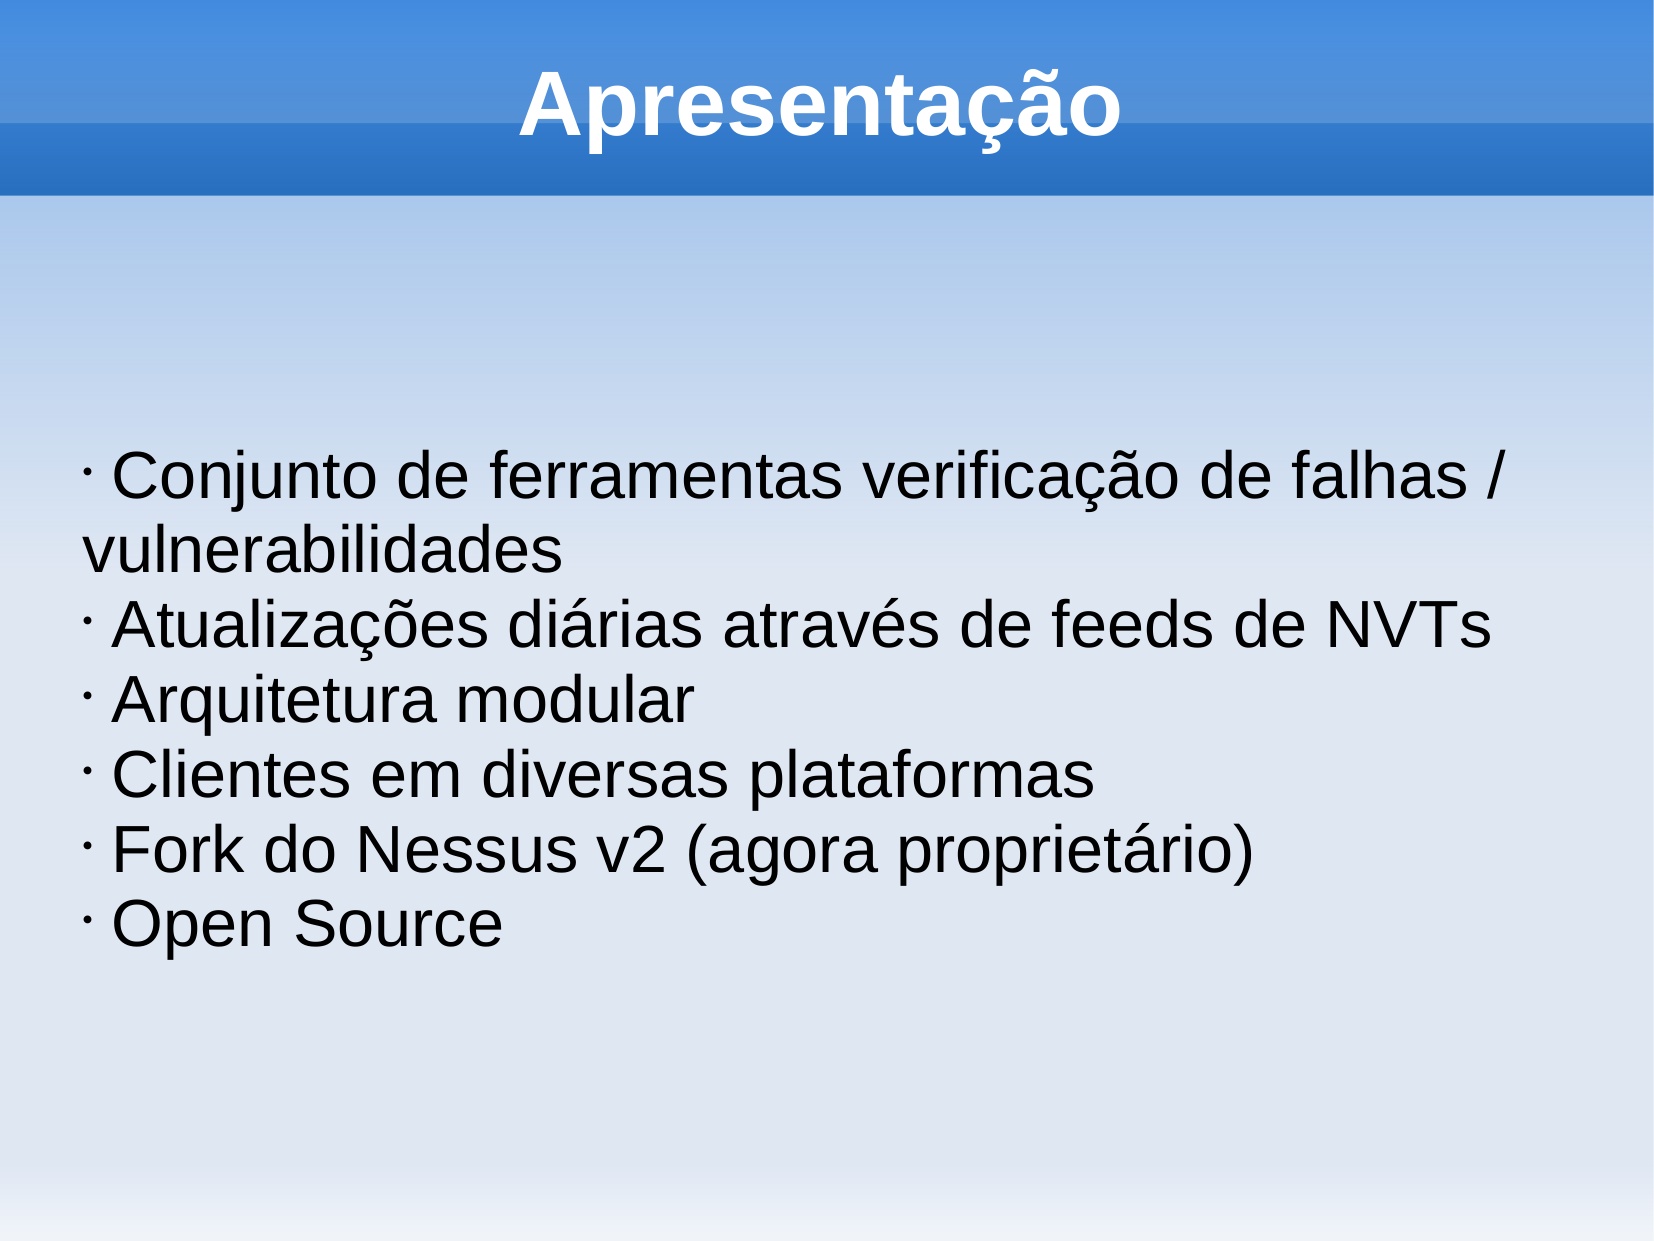

# Apresentação
 Conjunto de ferramentas verificação de falhas / vulnerabilidades
 Atualizações diárias através de feeds de NVTs
 Arquitetura modular
 Clientes em diversas plataformas
 Fork do Nessus v2 (agora proprietário)
 Open Source